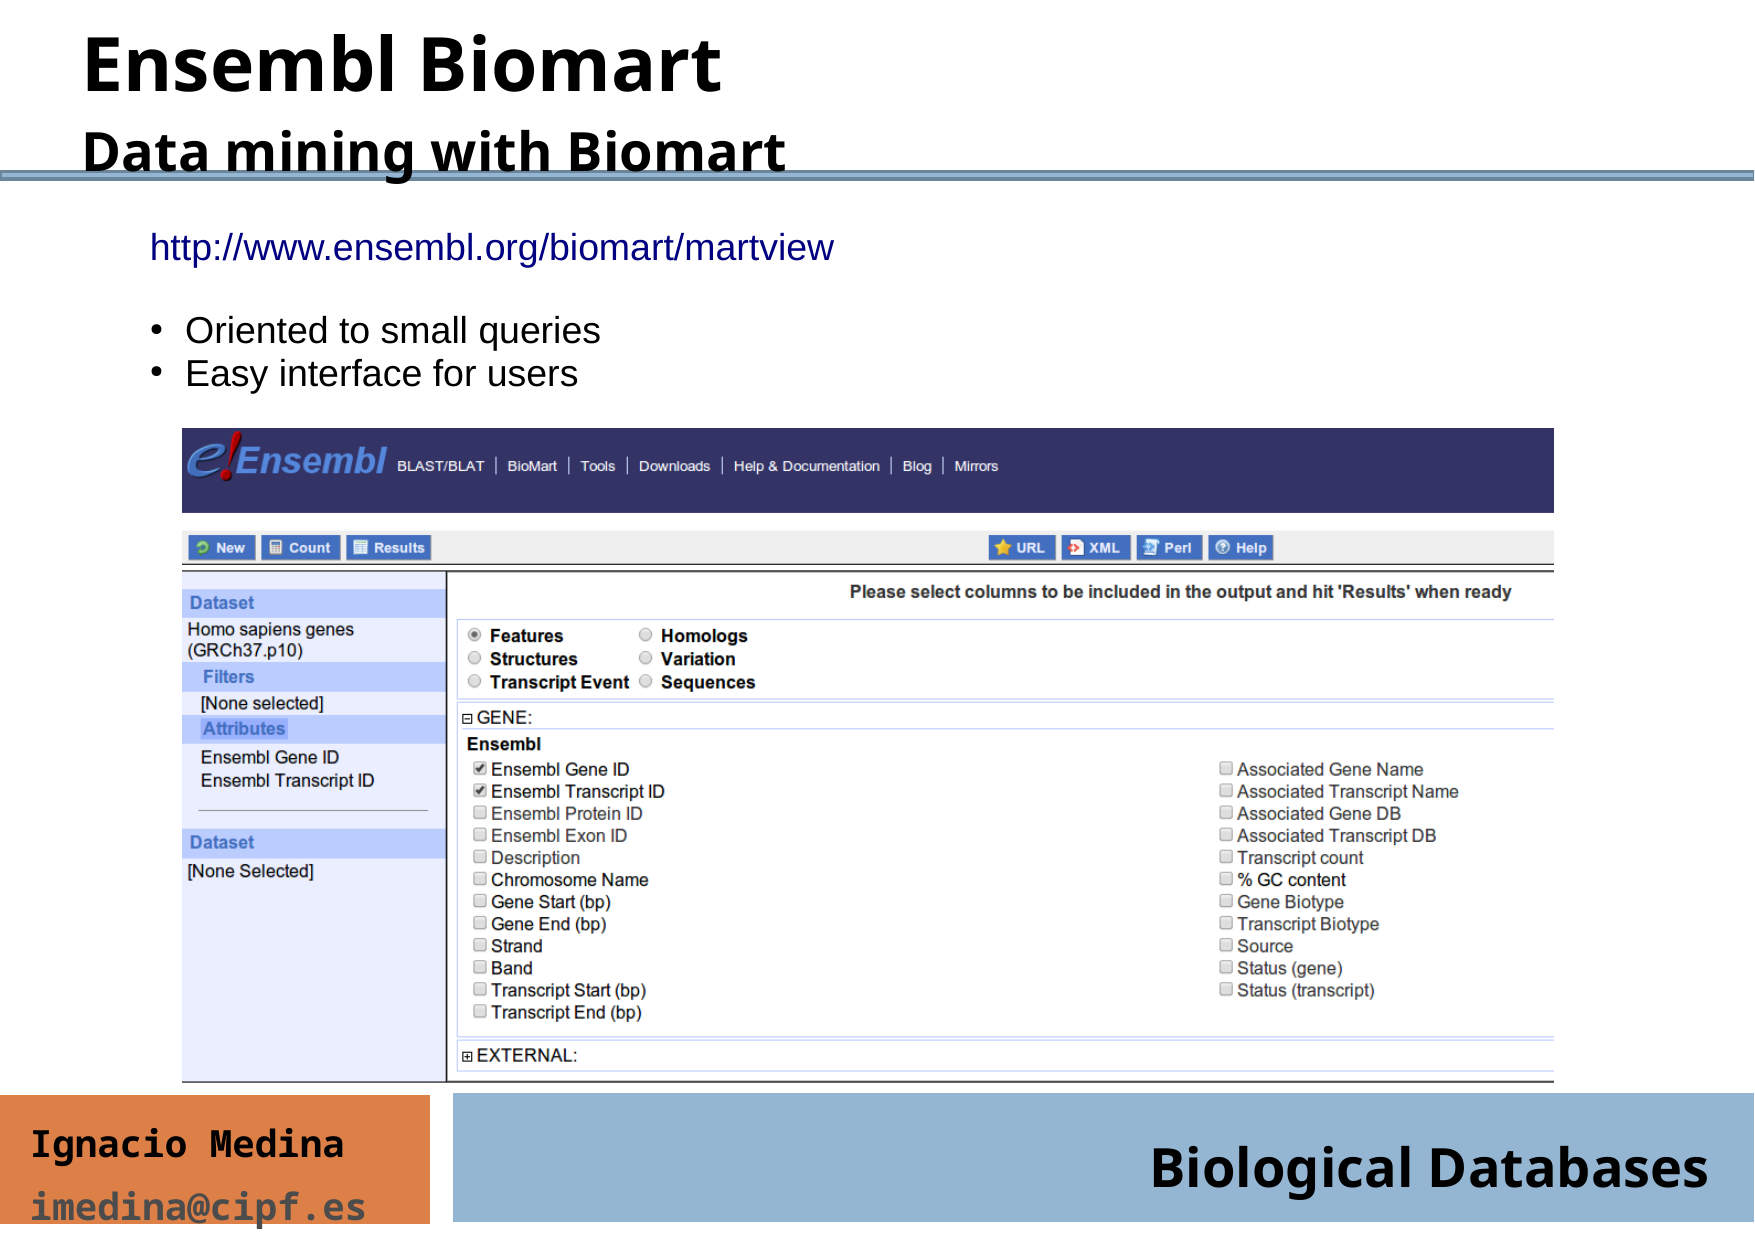

Ensembl Biomart
Data mining with Biomart
#
http://www.ensembl.org/biomart/martview
Oriented to small queries
Easy interface for users
Ignacio Medina
imedina@cipf.es
Biological Databases